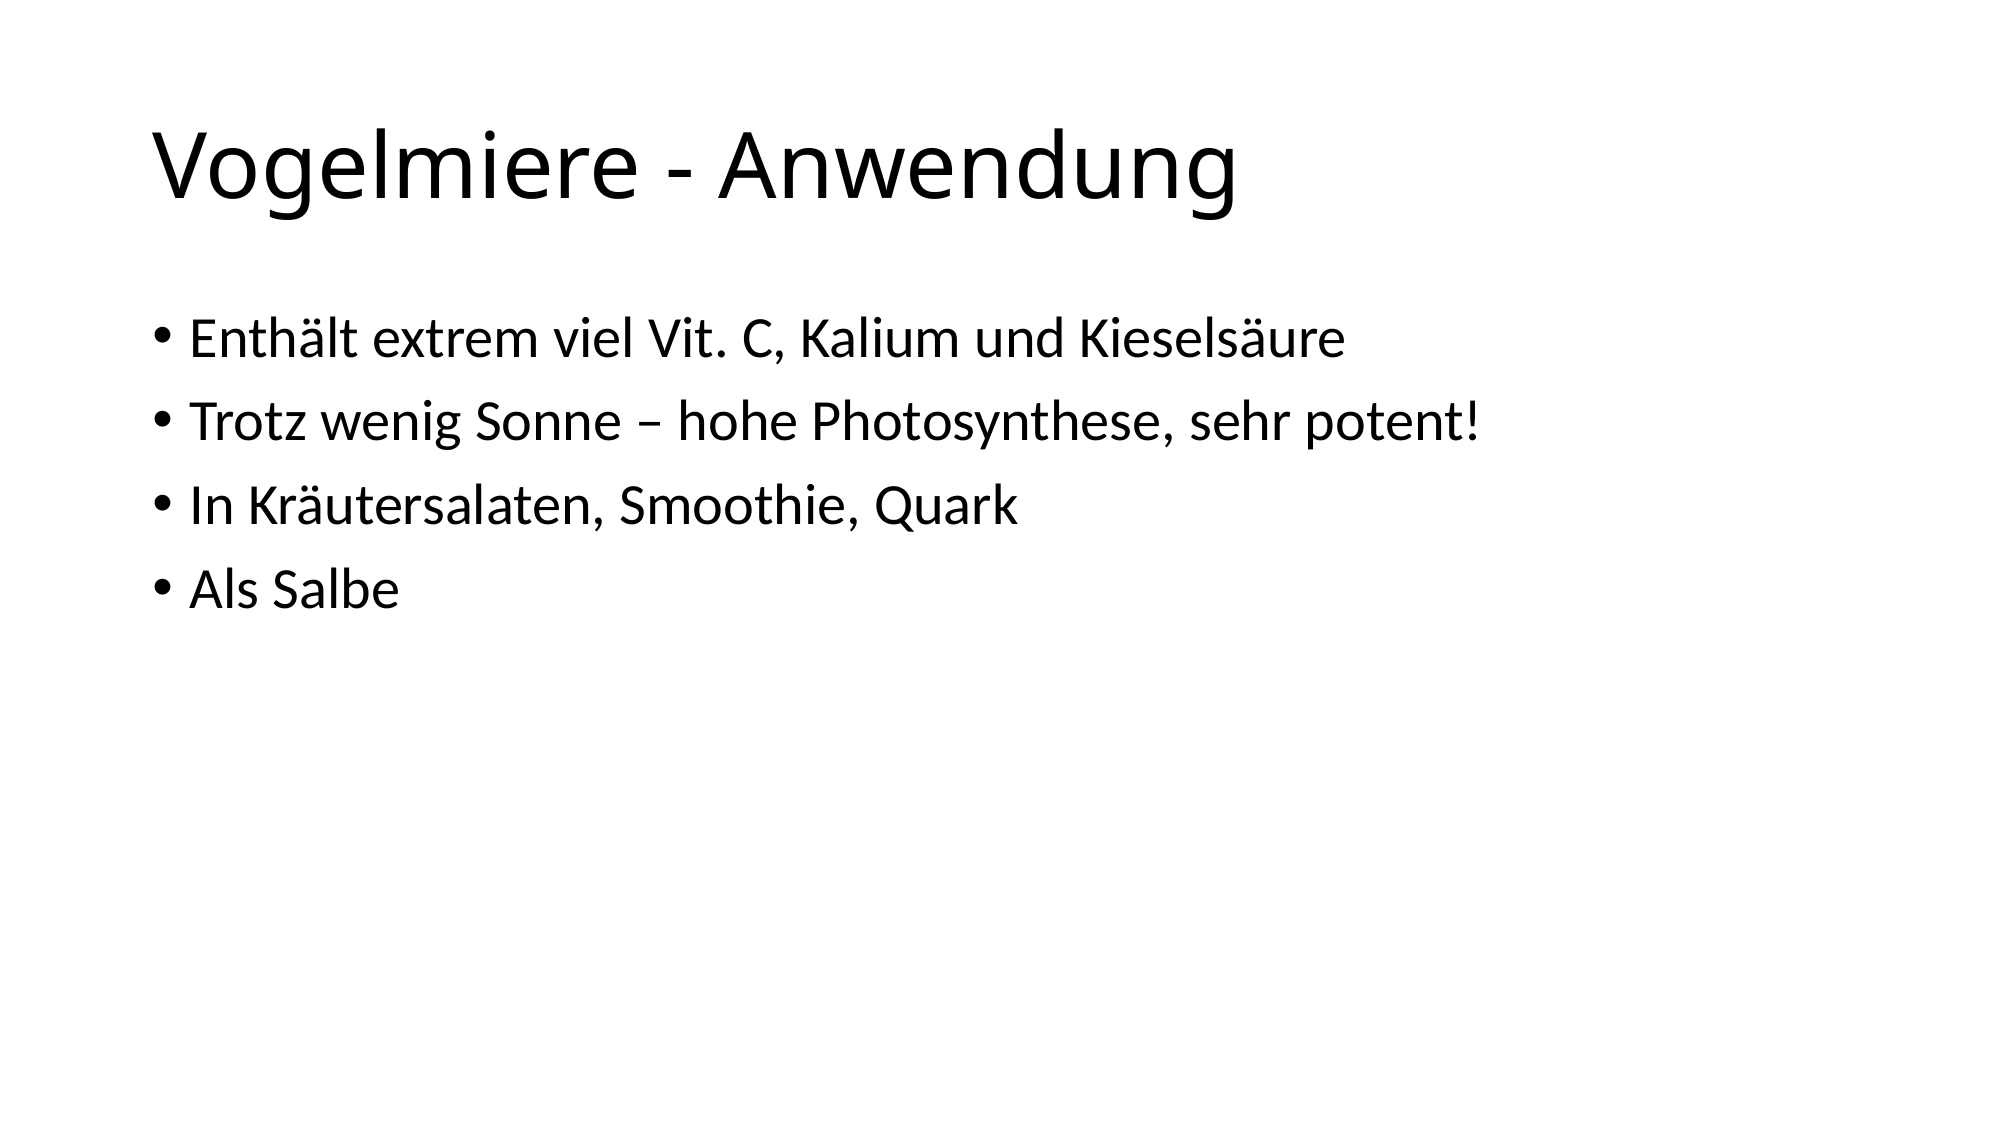

# Vogelmiere - Anwendung
Enthält extrem viel Vit. C, Kalium und Kieselsäure
Trotz wenig Sonne – hohe Photosynthese, sehr potent!
In Kräutersalaten, Smoothie, Quark
Als Salbe